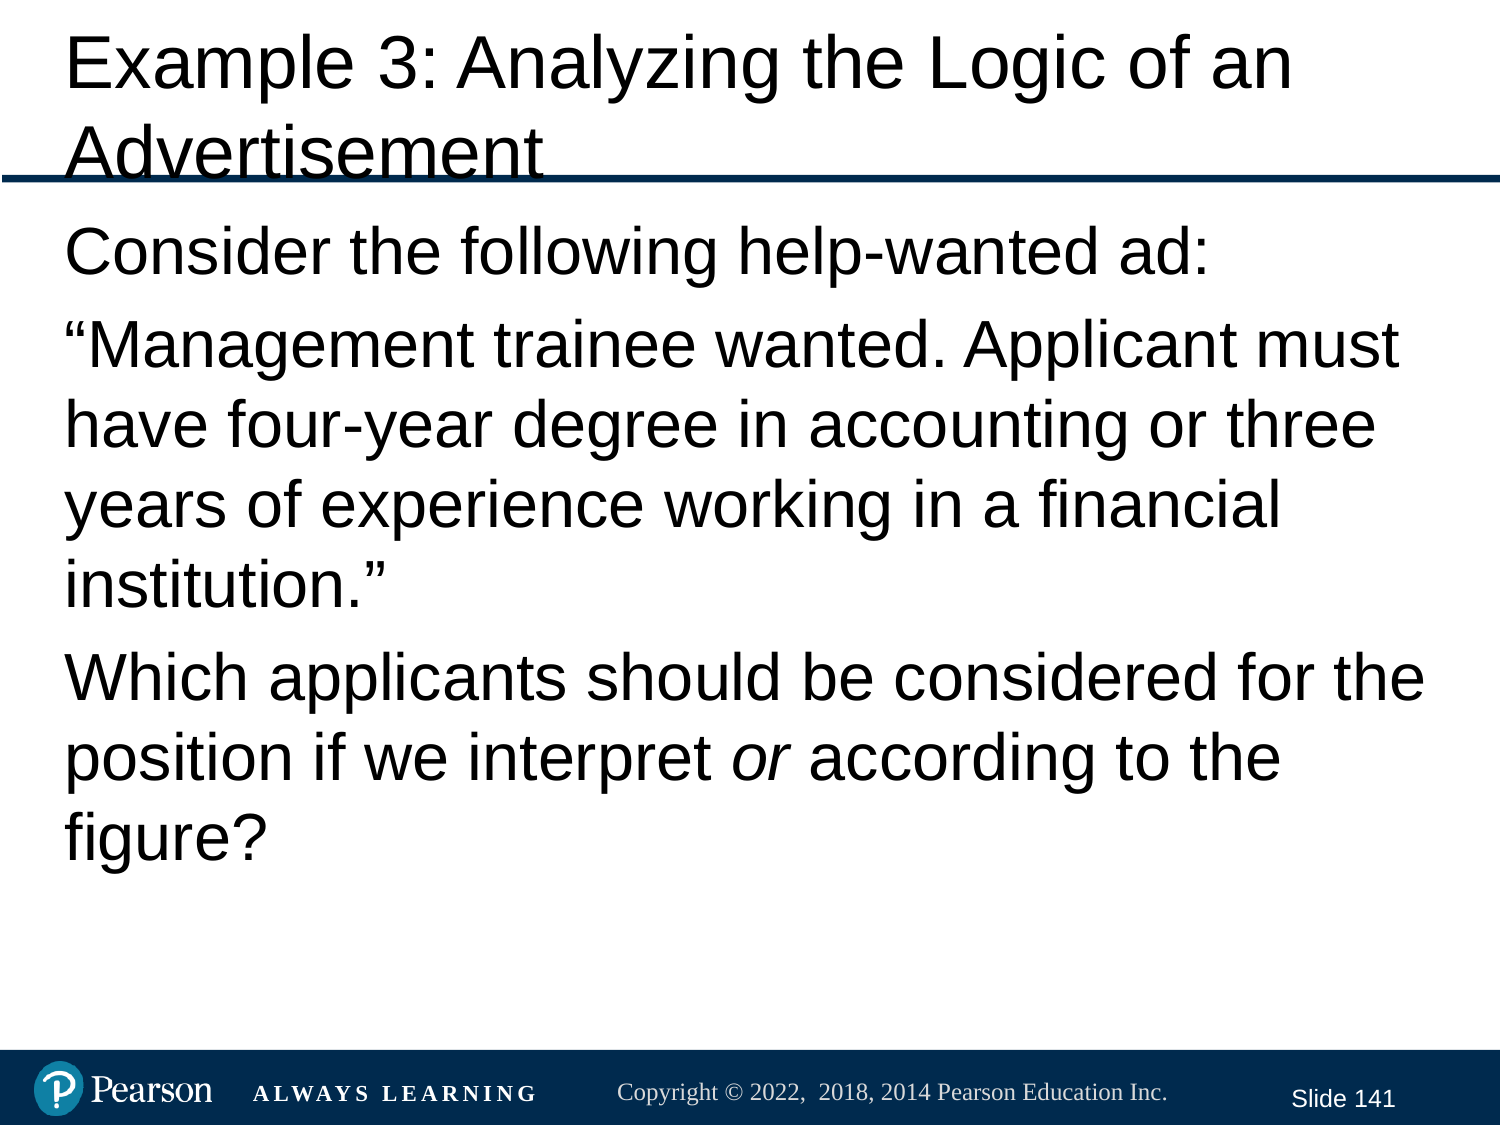

# Example 3: Analyzing the Logic of an Advertisement
Consider the following help-wanted ad:
“Management trainee wanted. Applicant must have four-year degree in accounting or three years of experience working in a financial institution.”
Which applicants should be considered for the position if we interpret or according to the figure?